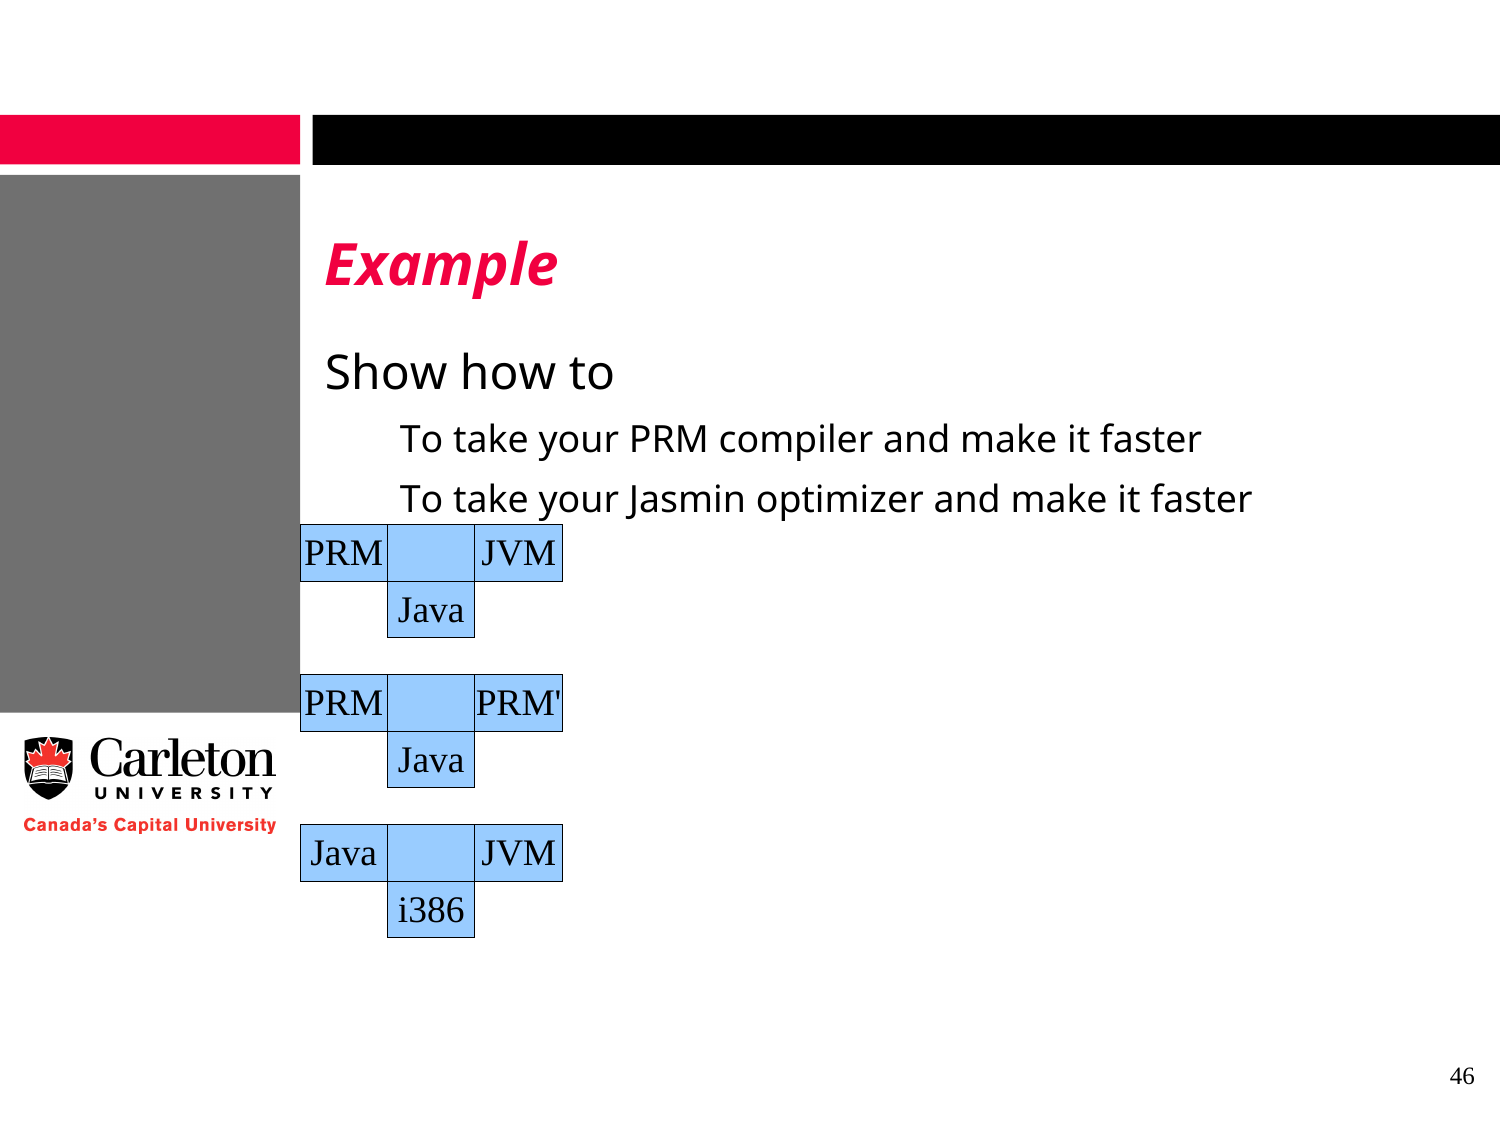

# Example
Show how to
To take your PRM compiler and make it faster
To take your Jasmin optimizer and make it faster
PRM
JVM
Java
PRM
PRM'
Java
Java
JVM
i386
46